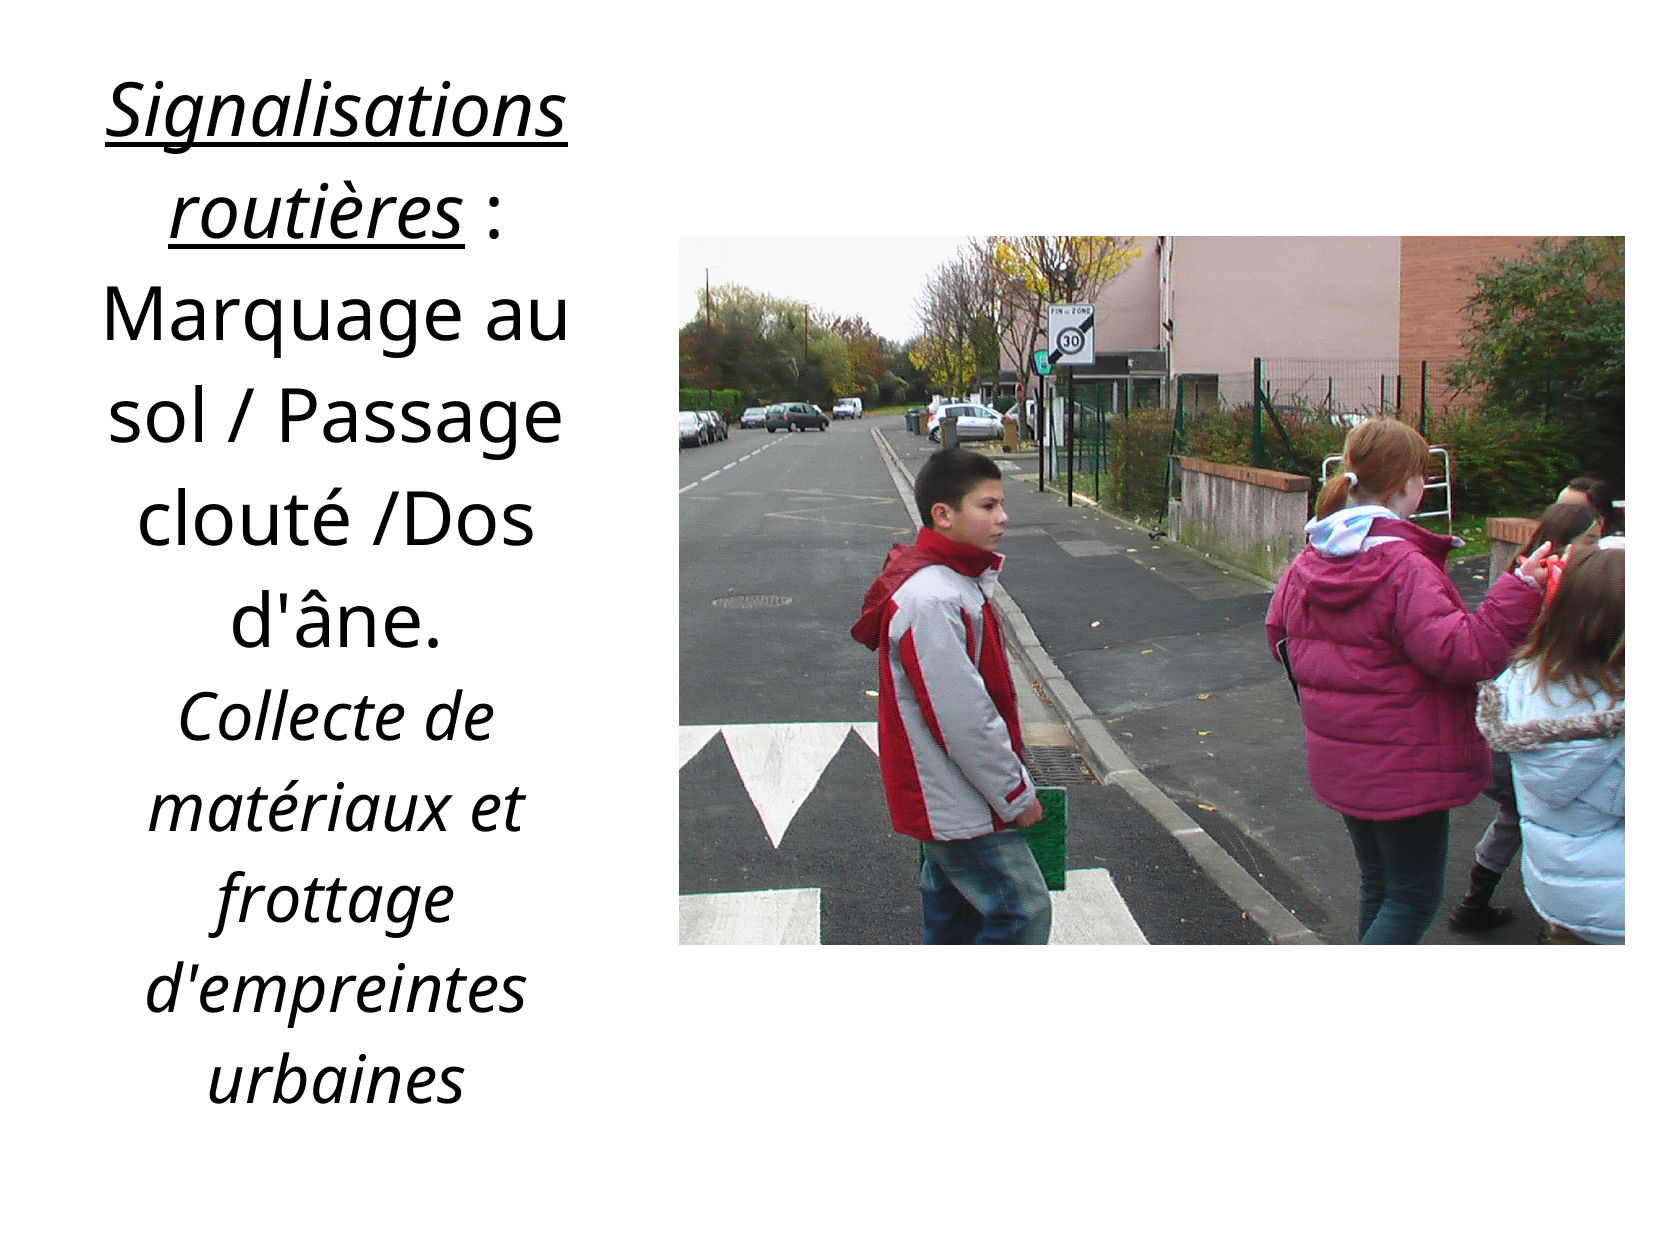

# Signalisations routières : Marquage au sol / Passage clouté /Dos d'âne. Collecte de matériaux et frottage d'empreintes urbaines